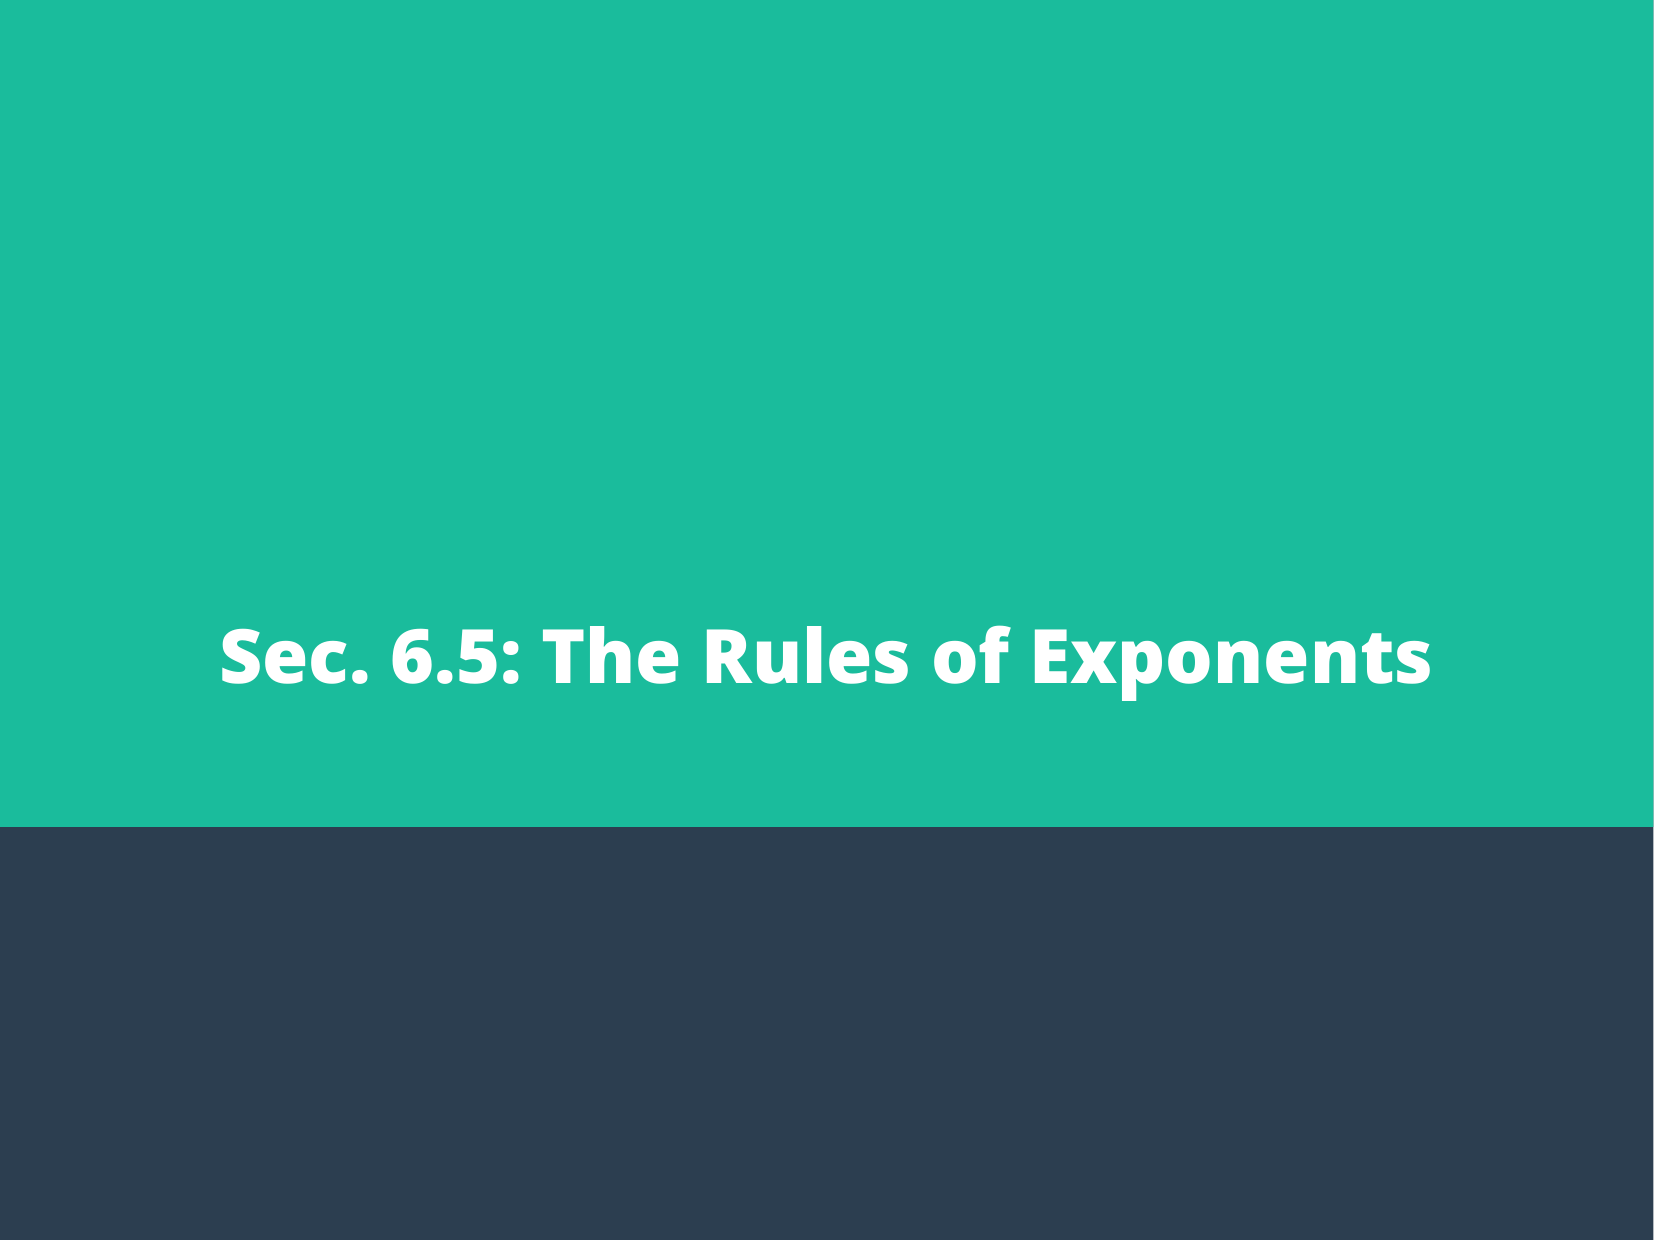

# Sec. 6.5: The Rules of Exponents